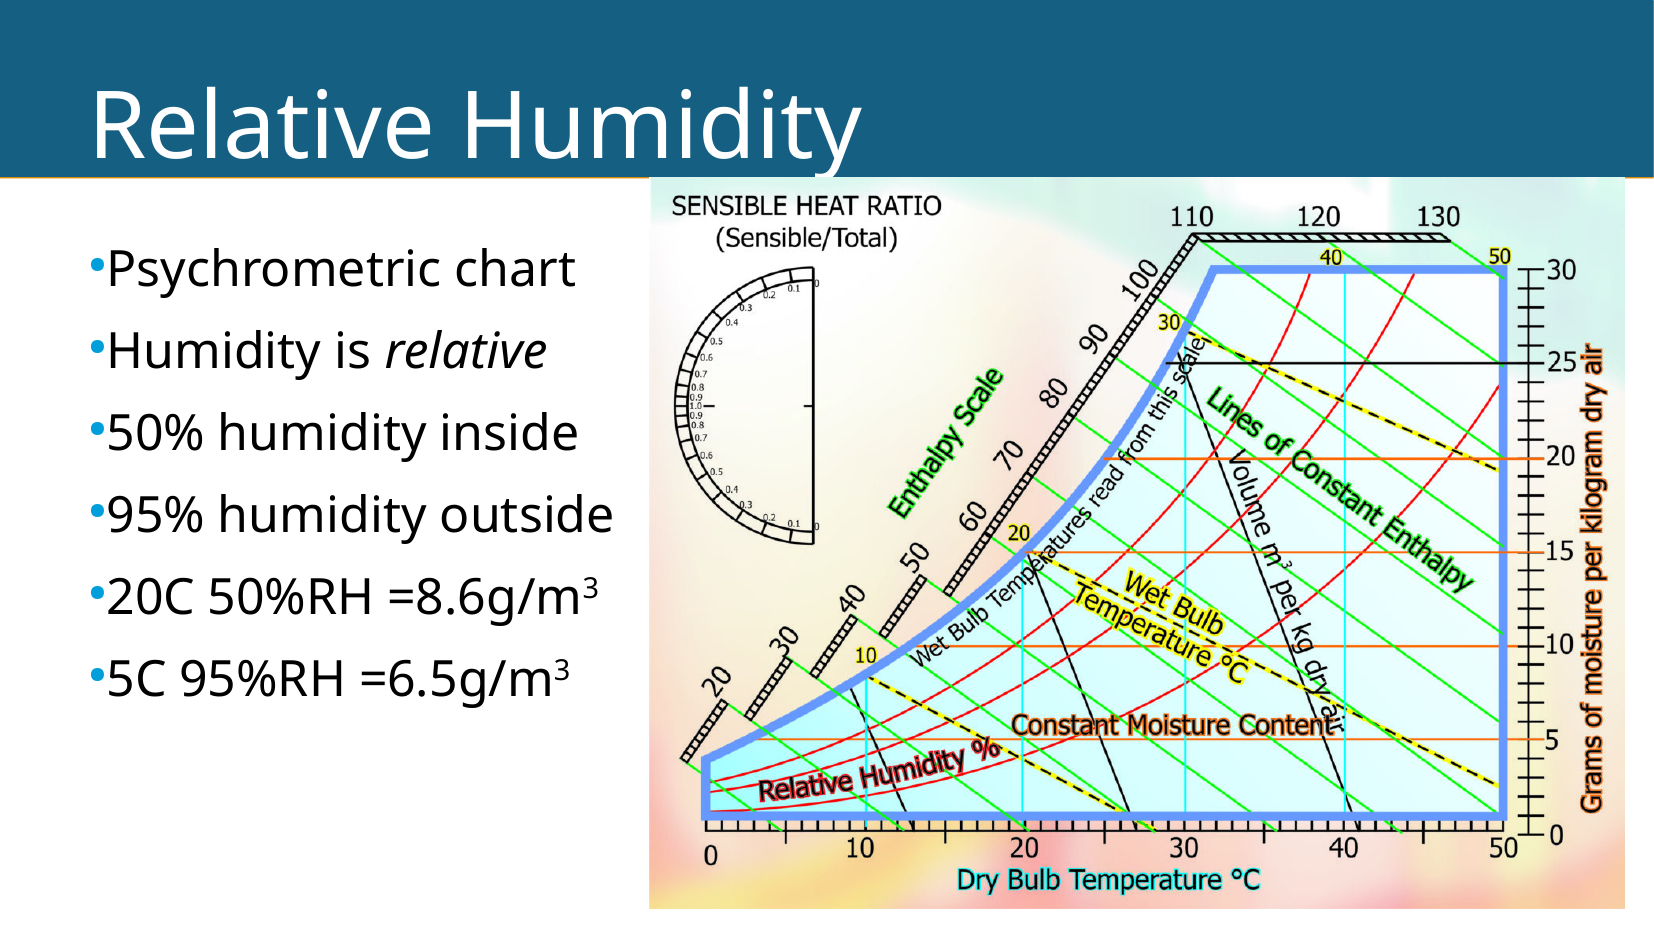

# Relative Humidity
Psychrometric chart
Humidity is relative
50% humidity inside
95% humidity outside
20C 50%RH =8.6g/m3
5C 95%RH =6.5g/m3